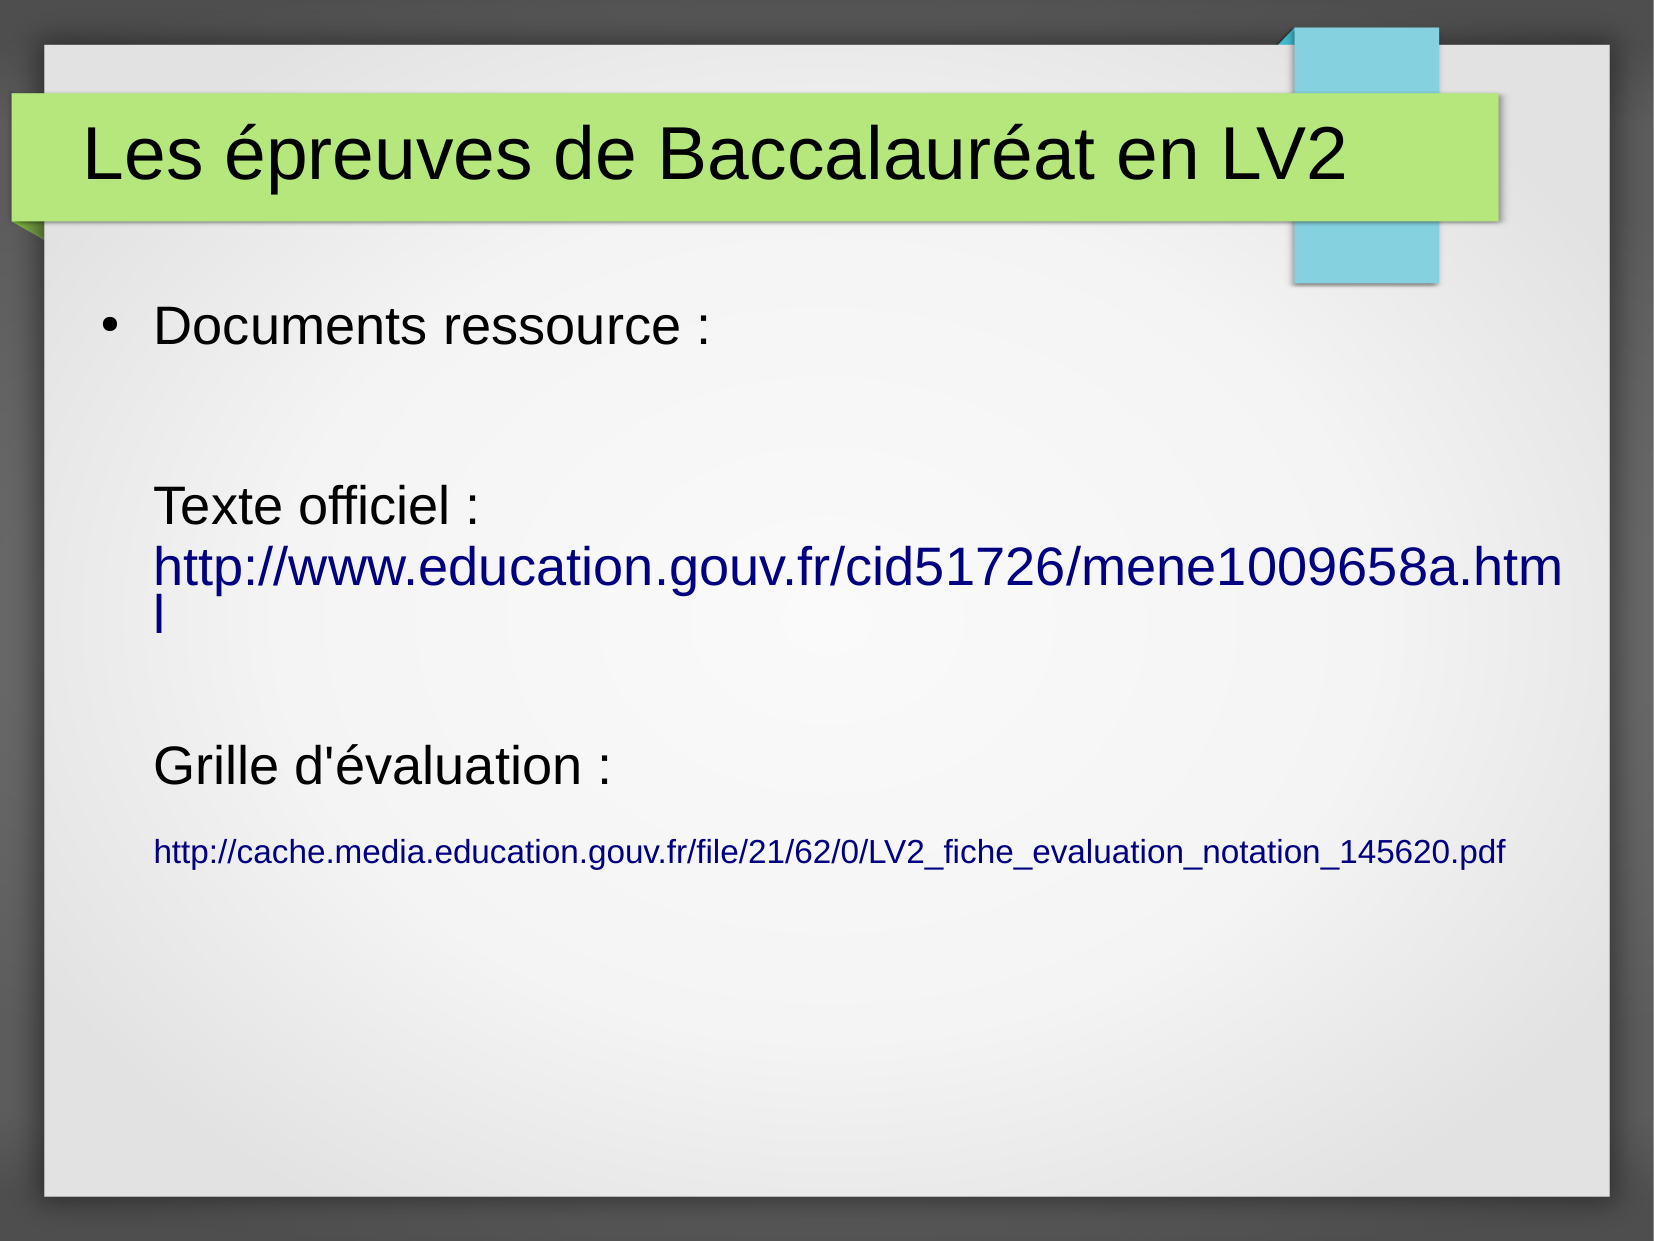

# Les épreuves de Baccalauréat en LV2
Documents ressource :
Texte officiel : http://www.education.gouv.fr/cid51726/mene1009658a.html
Grille d'évaluation :
http://cache.media.education.gouv.fr/file/21/62/0/LV2_fiche_evaluation_notation_145620.pdf